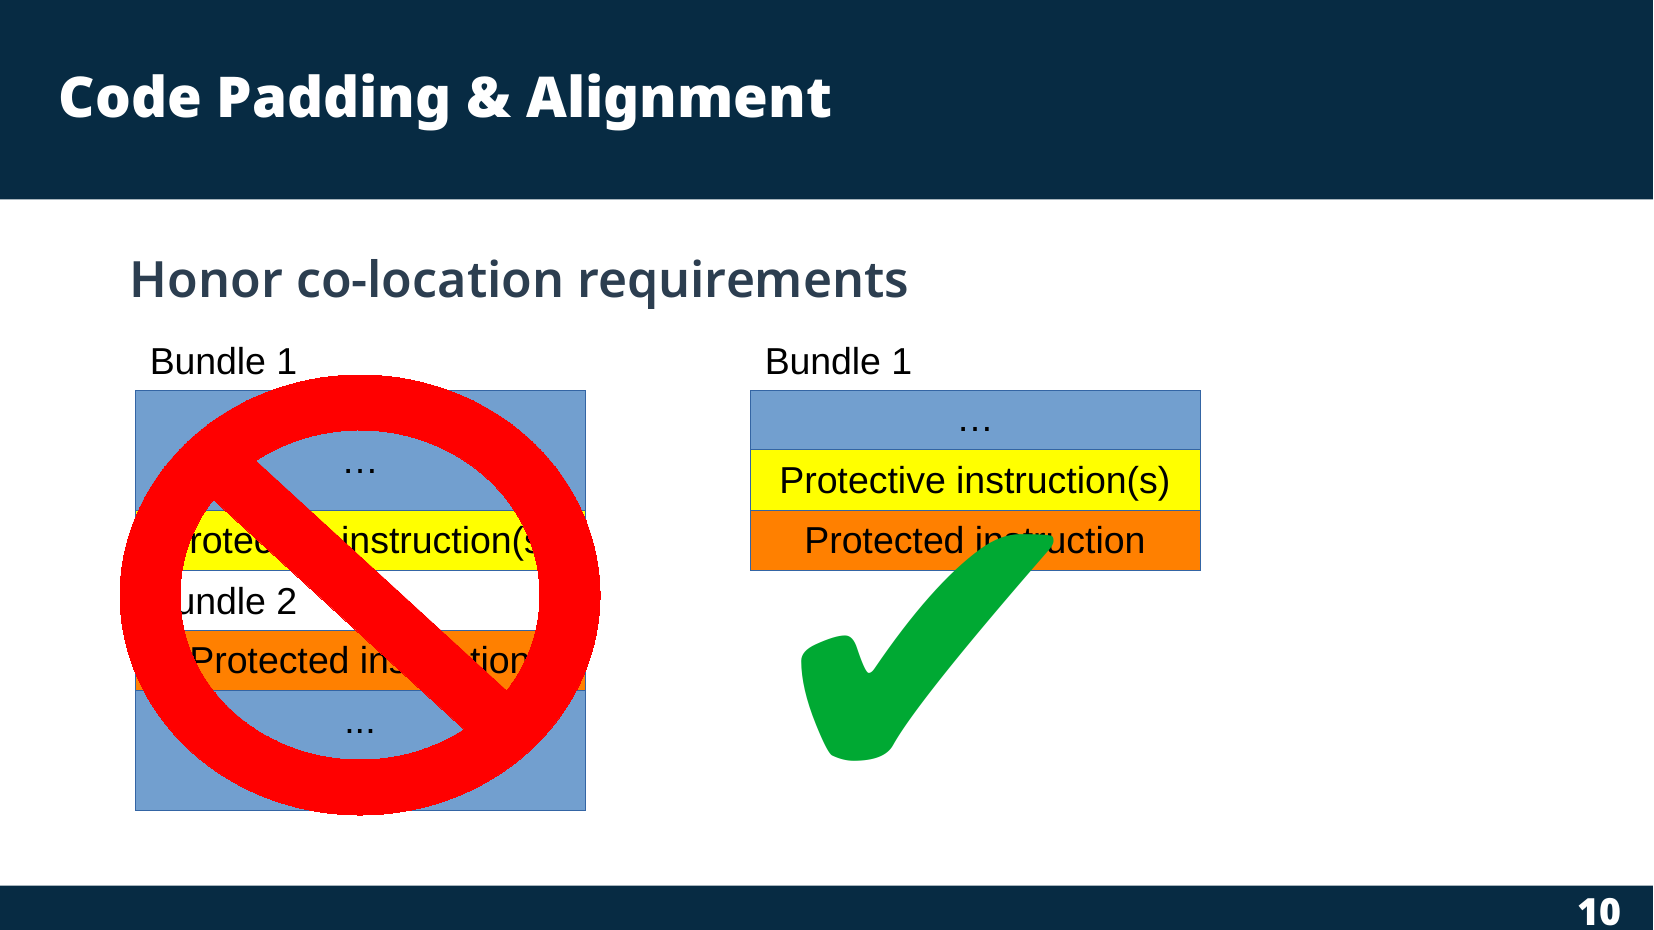

# Code Padding & Alignment
Honor co-location requirements
Bundle 1
…
Protective instruction(s)
Bundle 2
...
Protected instruction
Bundle 1
…
Protective instruction(s)
Protected instruction
✔